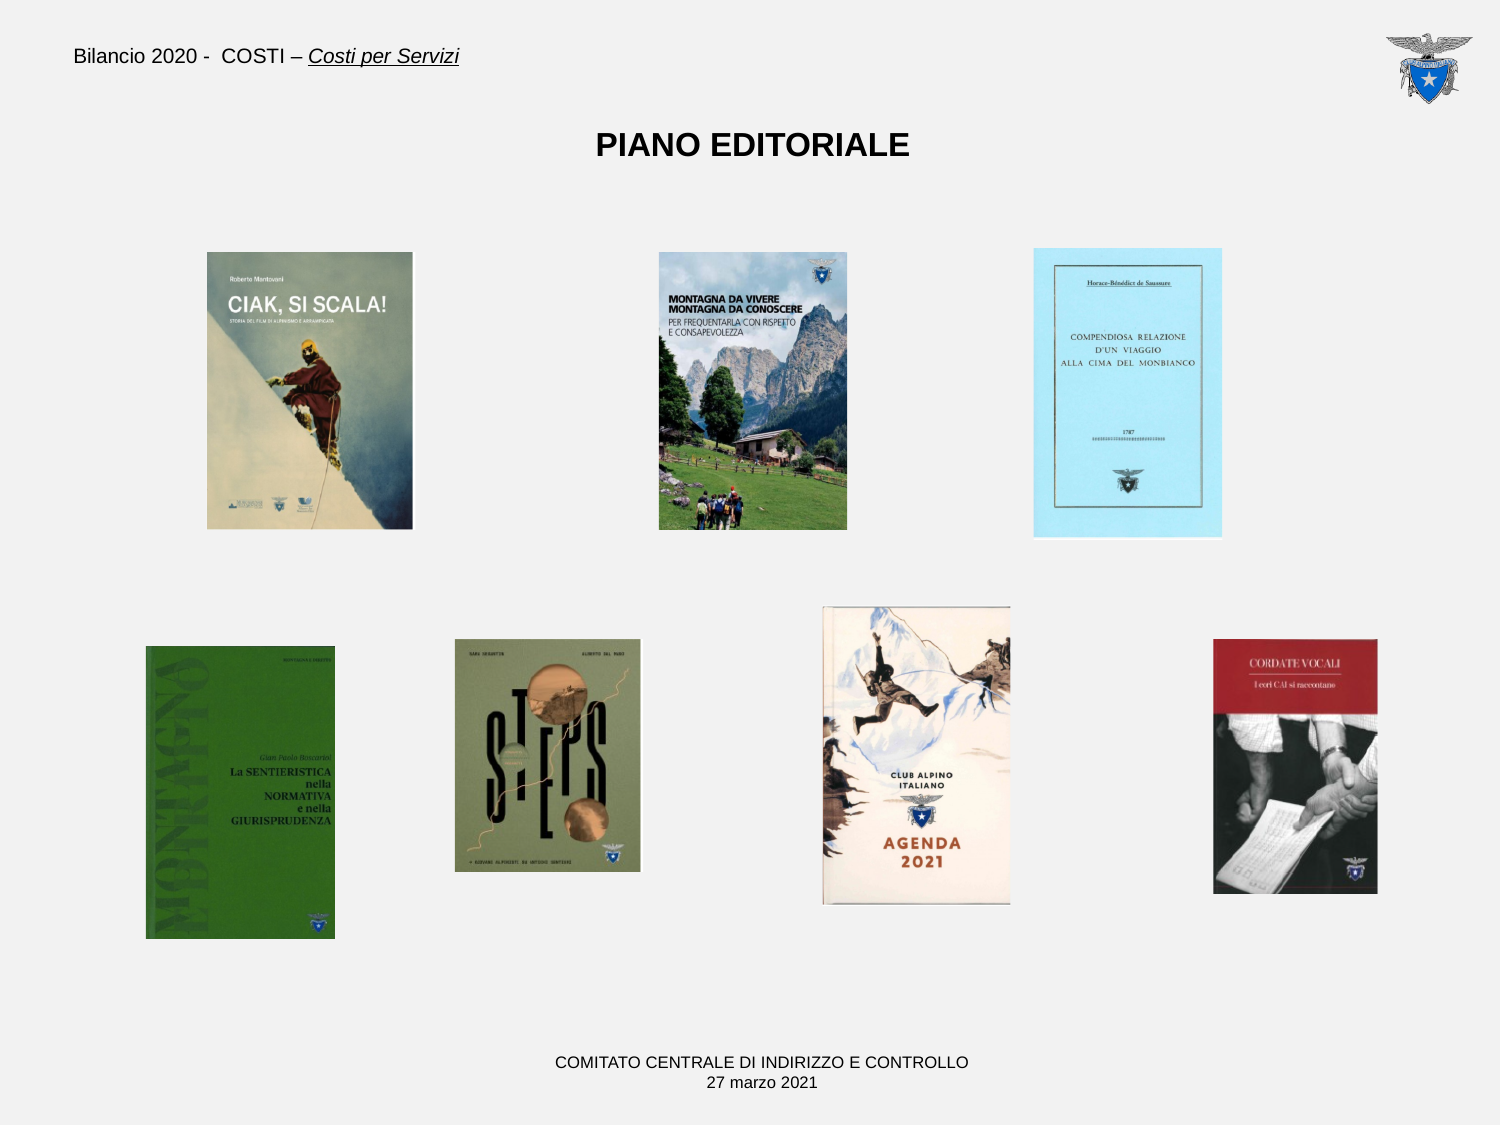

Bilancio 2020 - COSTI – Costi per Servizi
PIANO EDITORIALE
COMITATO CENTRALE DI INDIRIZZO E CONTROLLO
27 marzo 2021